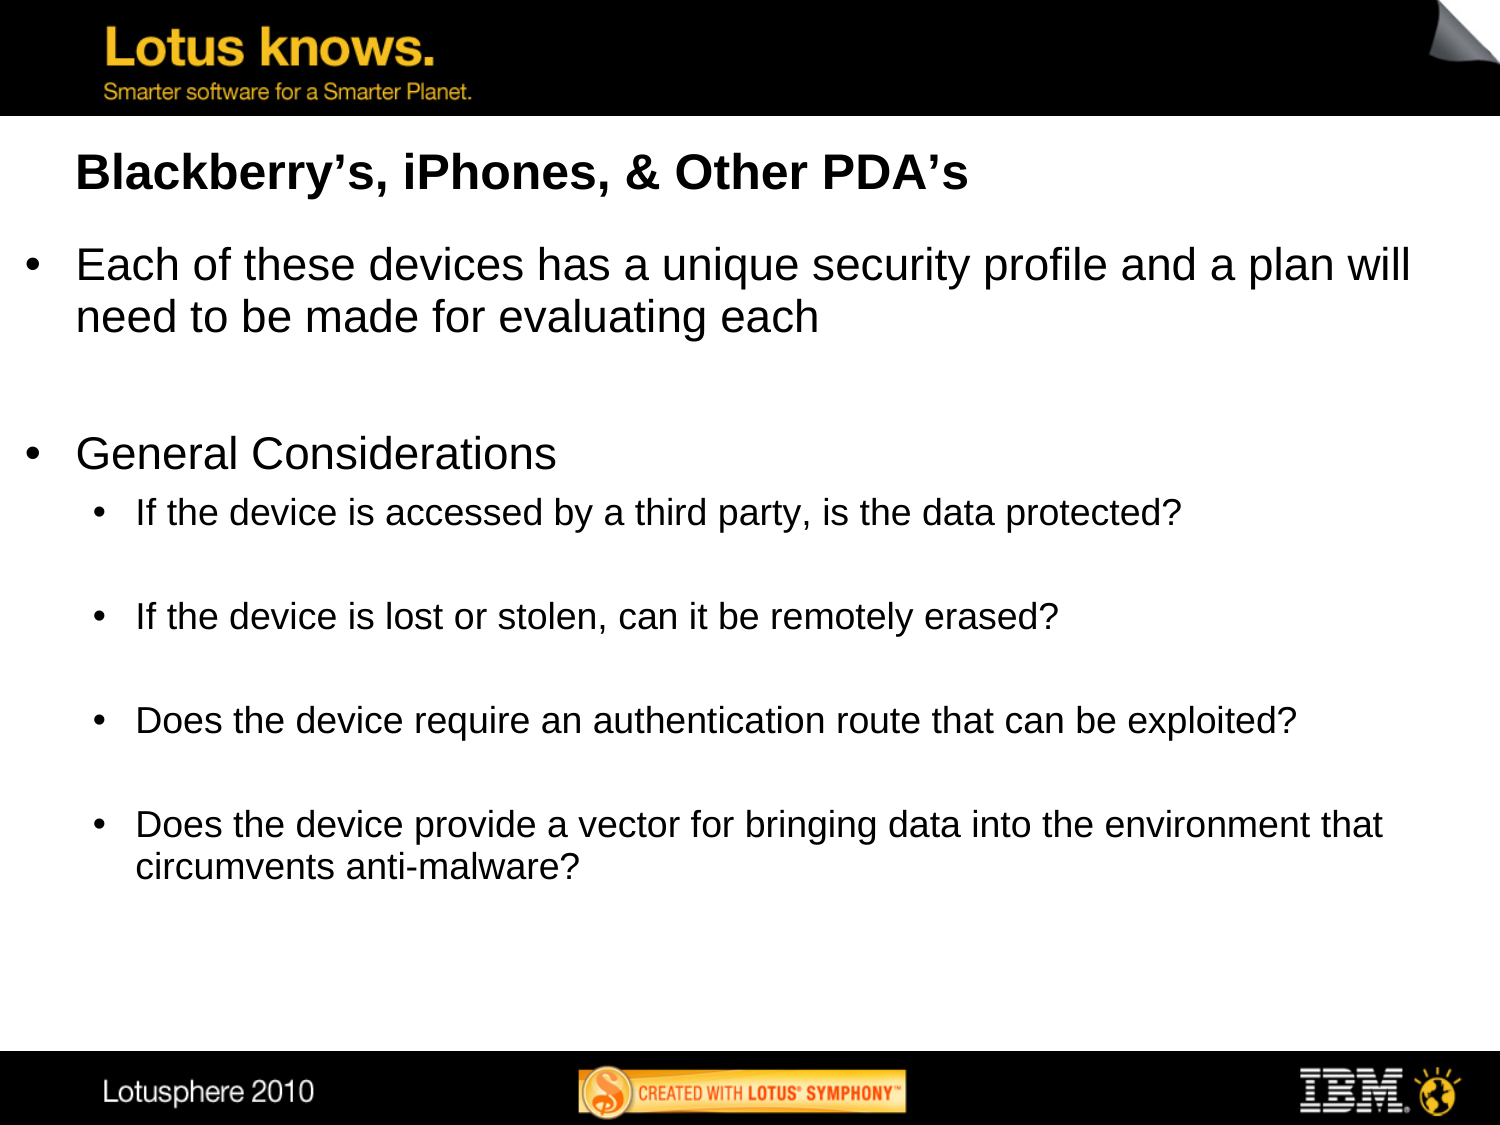

# Blackberry’s, iPhones, & Other PDA’s
Each of these devices has a unique security profile and a plan will need to be made for evaluating each
General Considerations
If the device is accessed by a third party, is the data protected?
If the device is lost or stolen, can it be remotely erased?
Does the device require an authentication route that can be exploited?
Does the device provide a vector for bringing data into the environment that circumvents anti-malware?